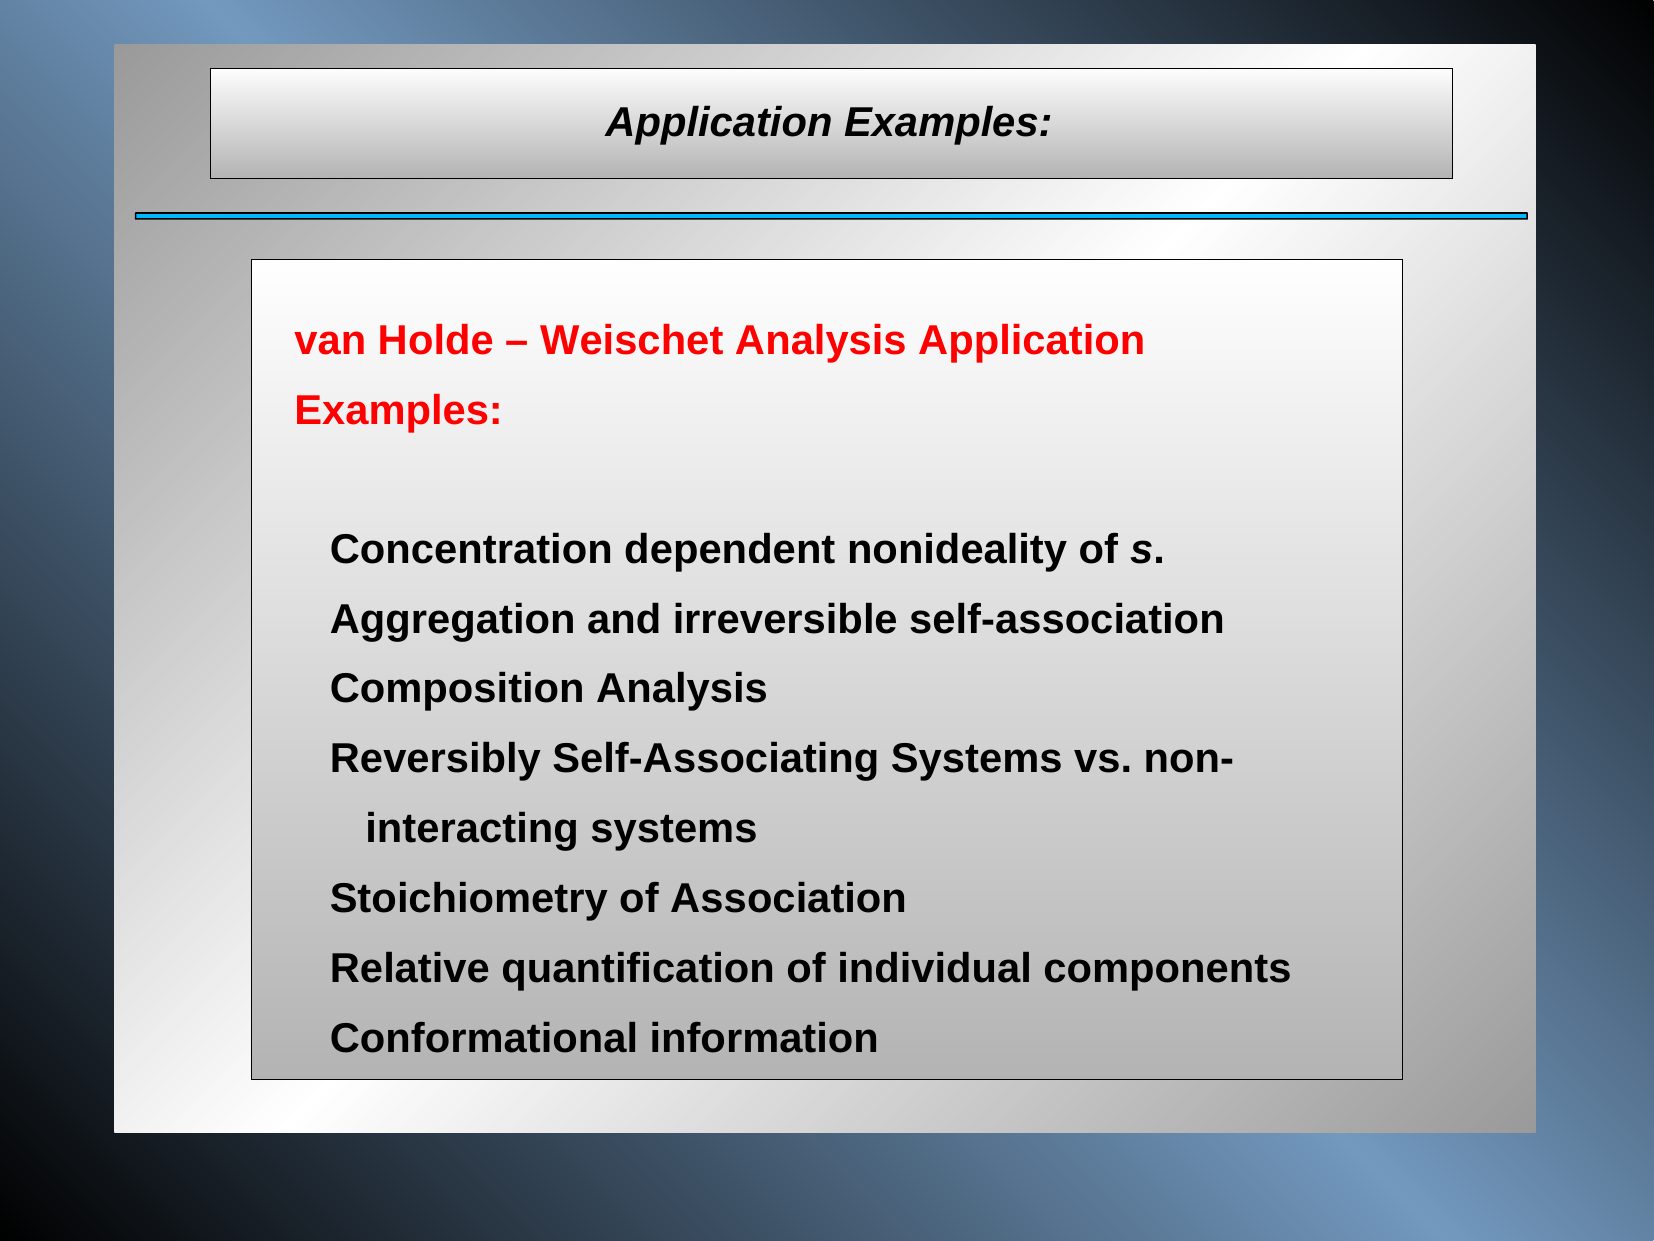

Application Examples:
van Holde – Weischet Analysis Application Examples:
Concentration dependent nonideality of s.
Aggregation and irreversible self-association
Composition Analysis
Reversibly Self-Associating Systems vs. non-interacting systems
Stoichiometry of Association
Relative quantification of individual components
Conformational information